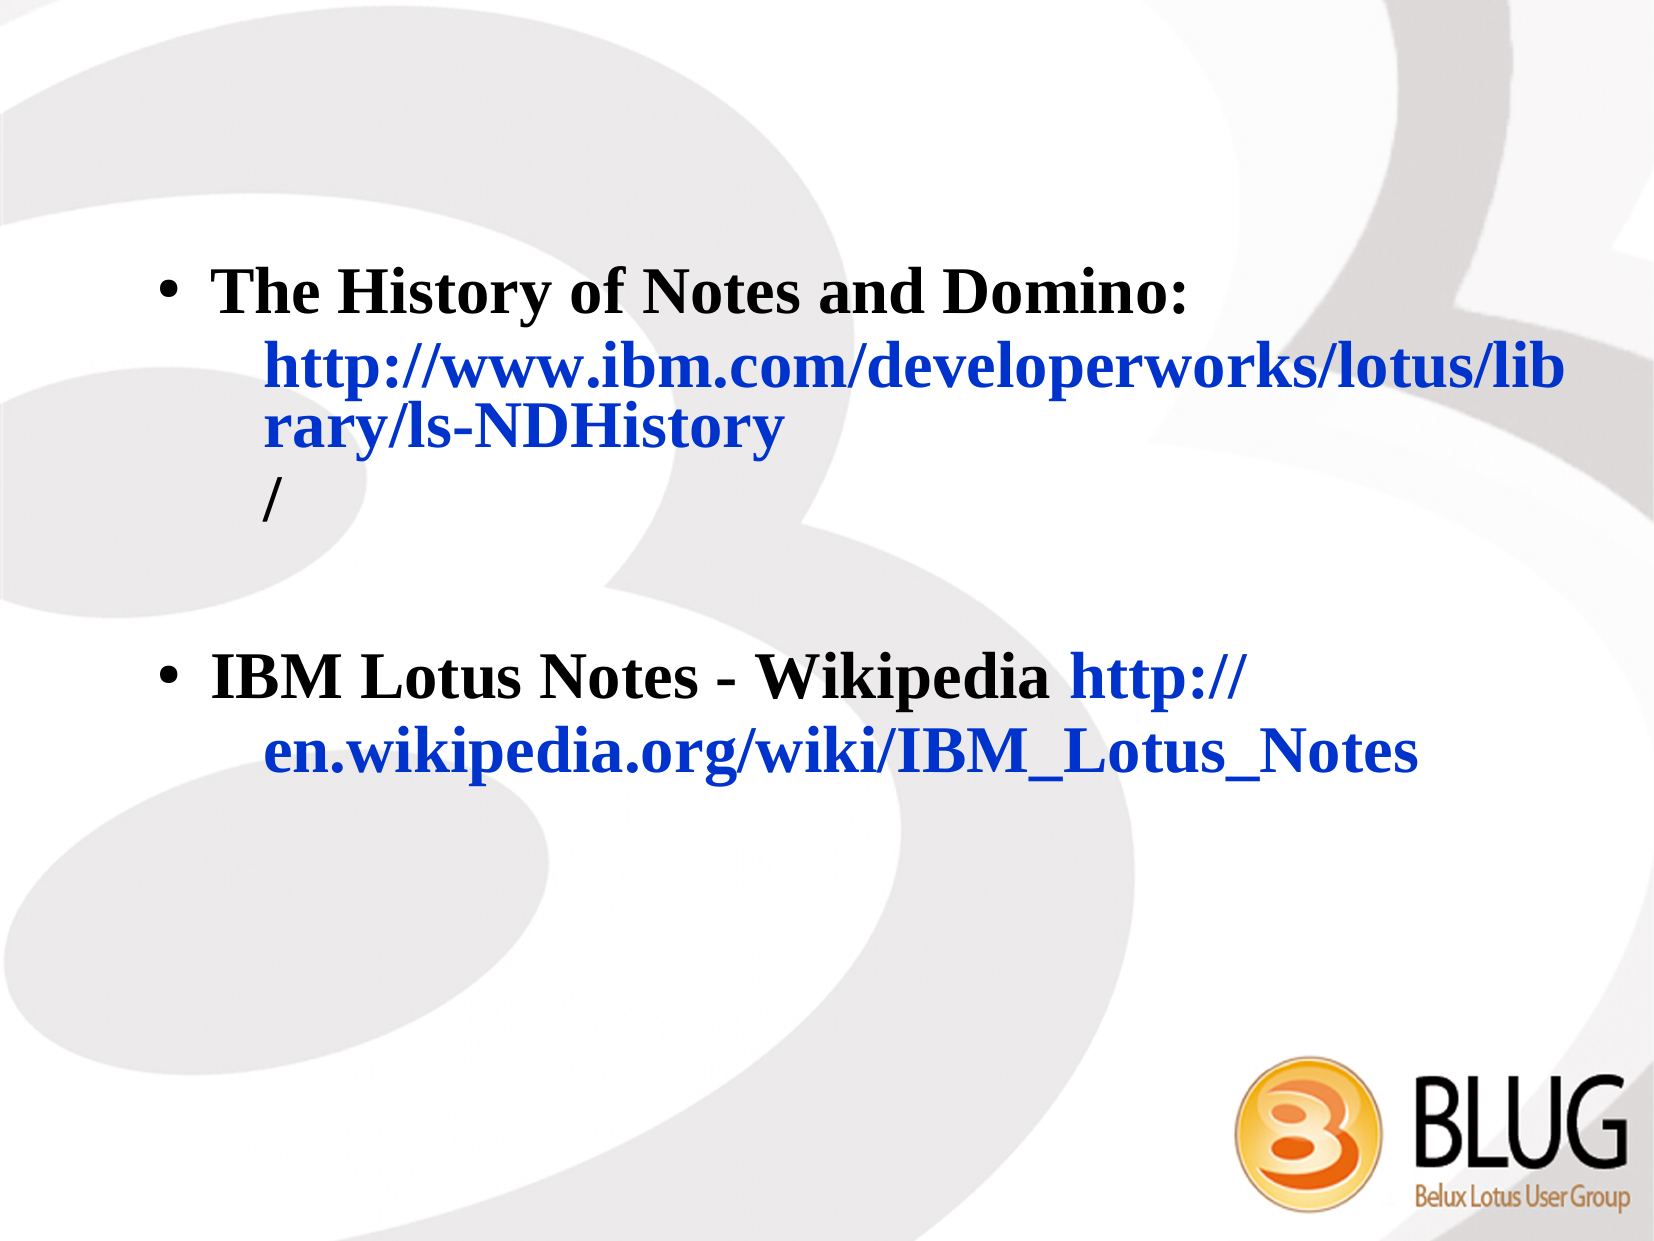

# The History of Notes and Domino: http://www.ibm.com/developerworks/lotus/library/ls-NDHistory/
IBM Lotus Notes - Wikipedia http://en.wikipedia.org/wiki/IBM_Lotus_Notes